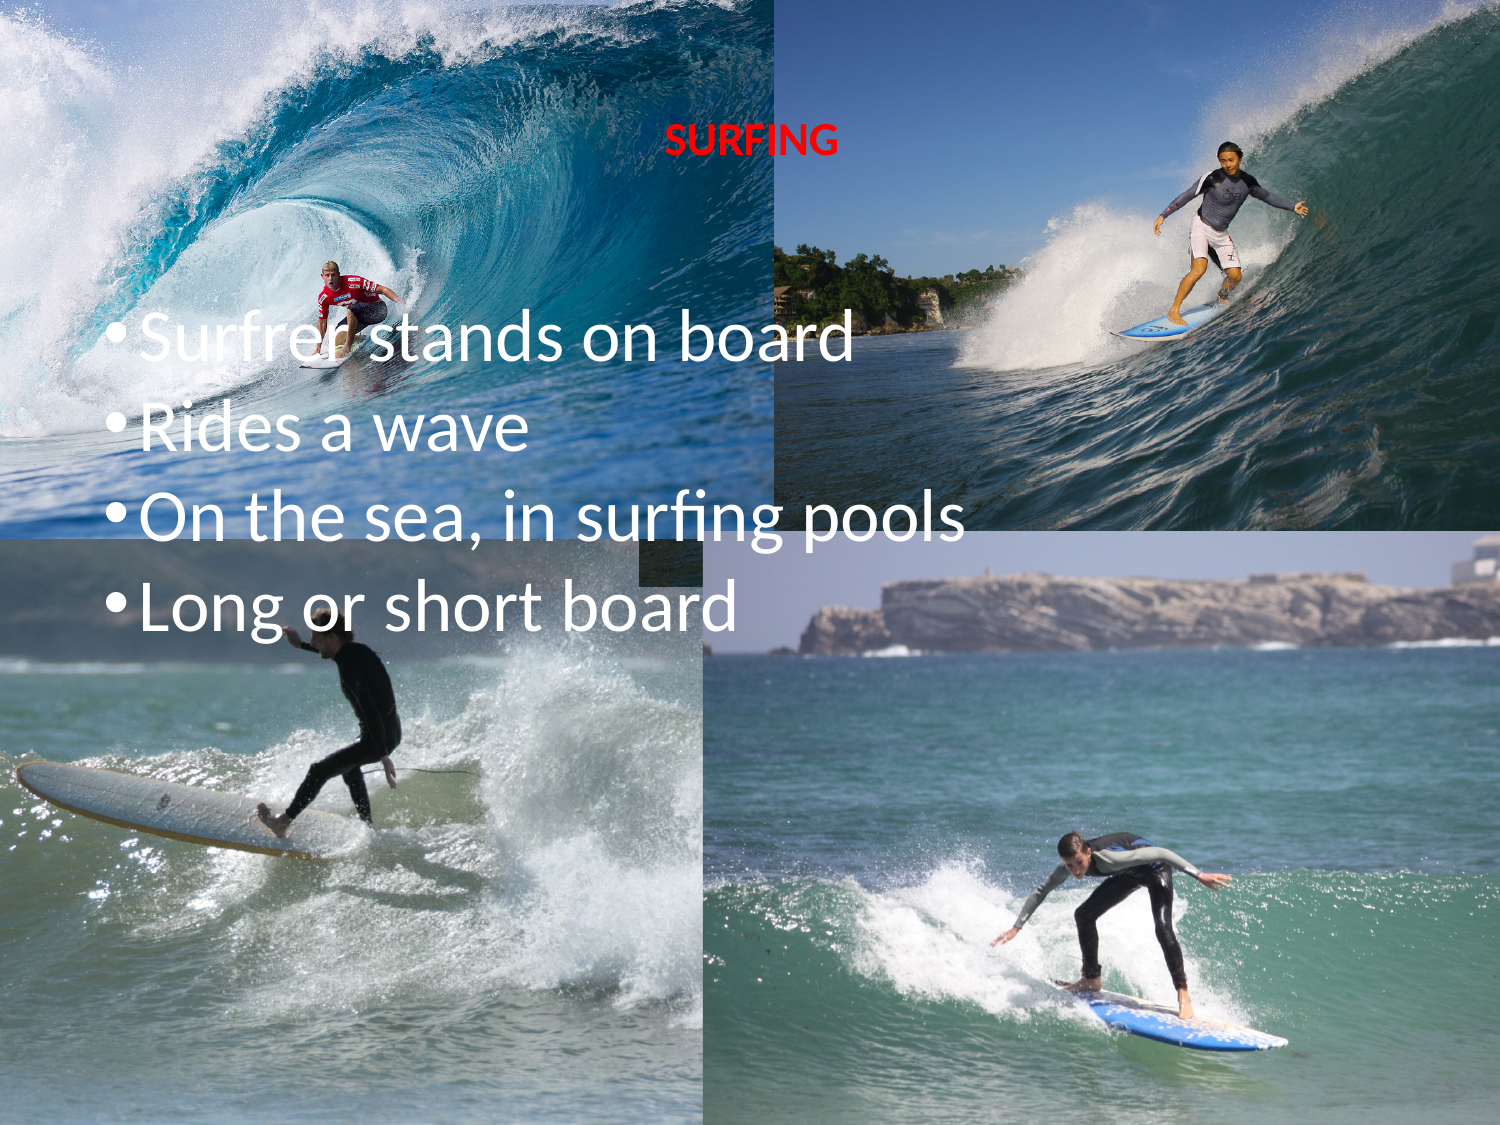

# SURFING
Surfrer stands on board
Rides a wave
On the sea, in surfing pools
Long or short board